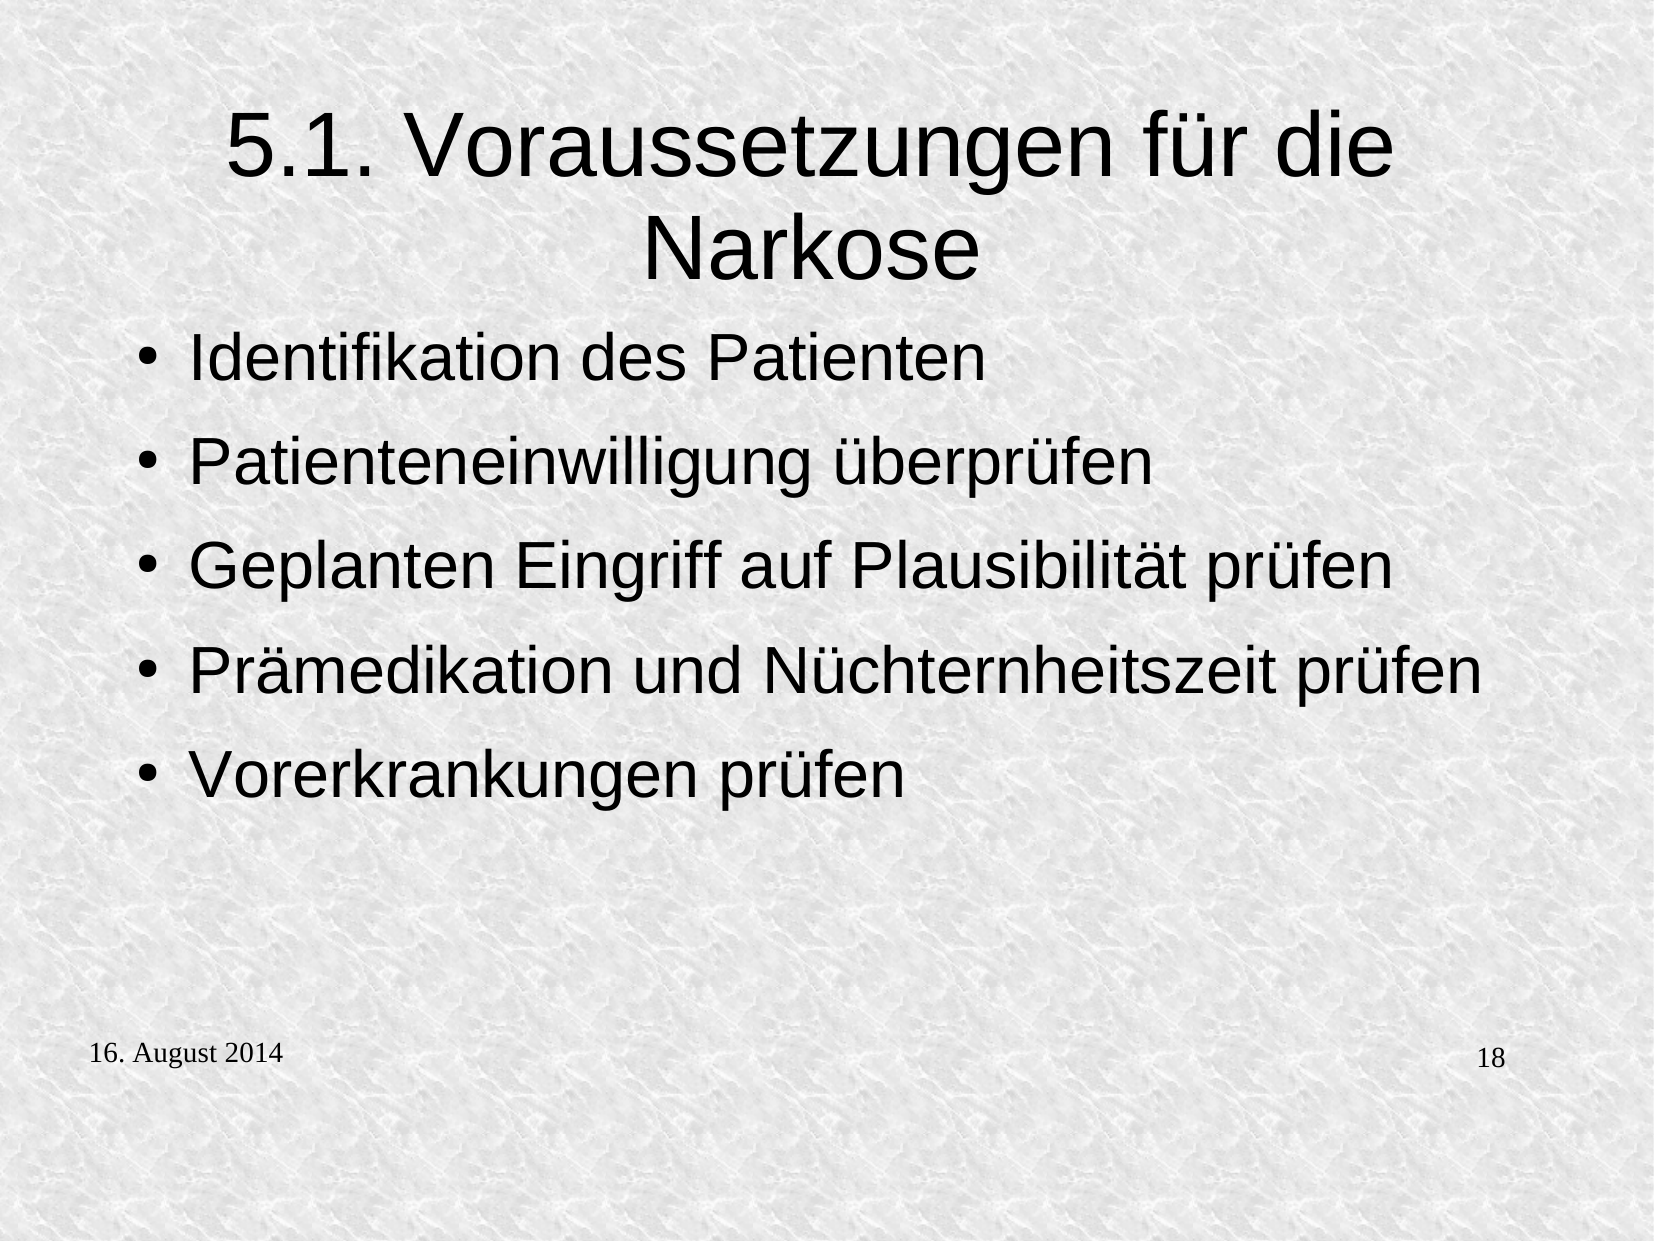

# 5.1. Voraussetzungen für die Narkose
Identifikation des Patienten
Patienteneinwilligung überprüfen
Geplanten Eingriff auf Plausibilität prüfen
Prämedikation und Nüchternheitszeit prüfen
Vorerkrankungen prüfen
16. August 2014
18